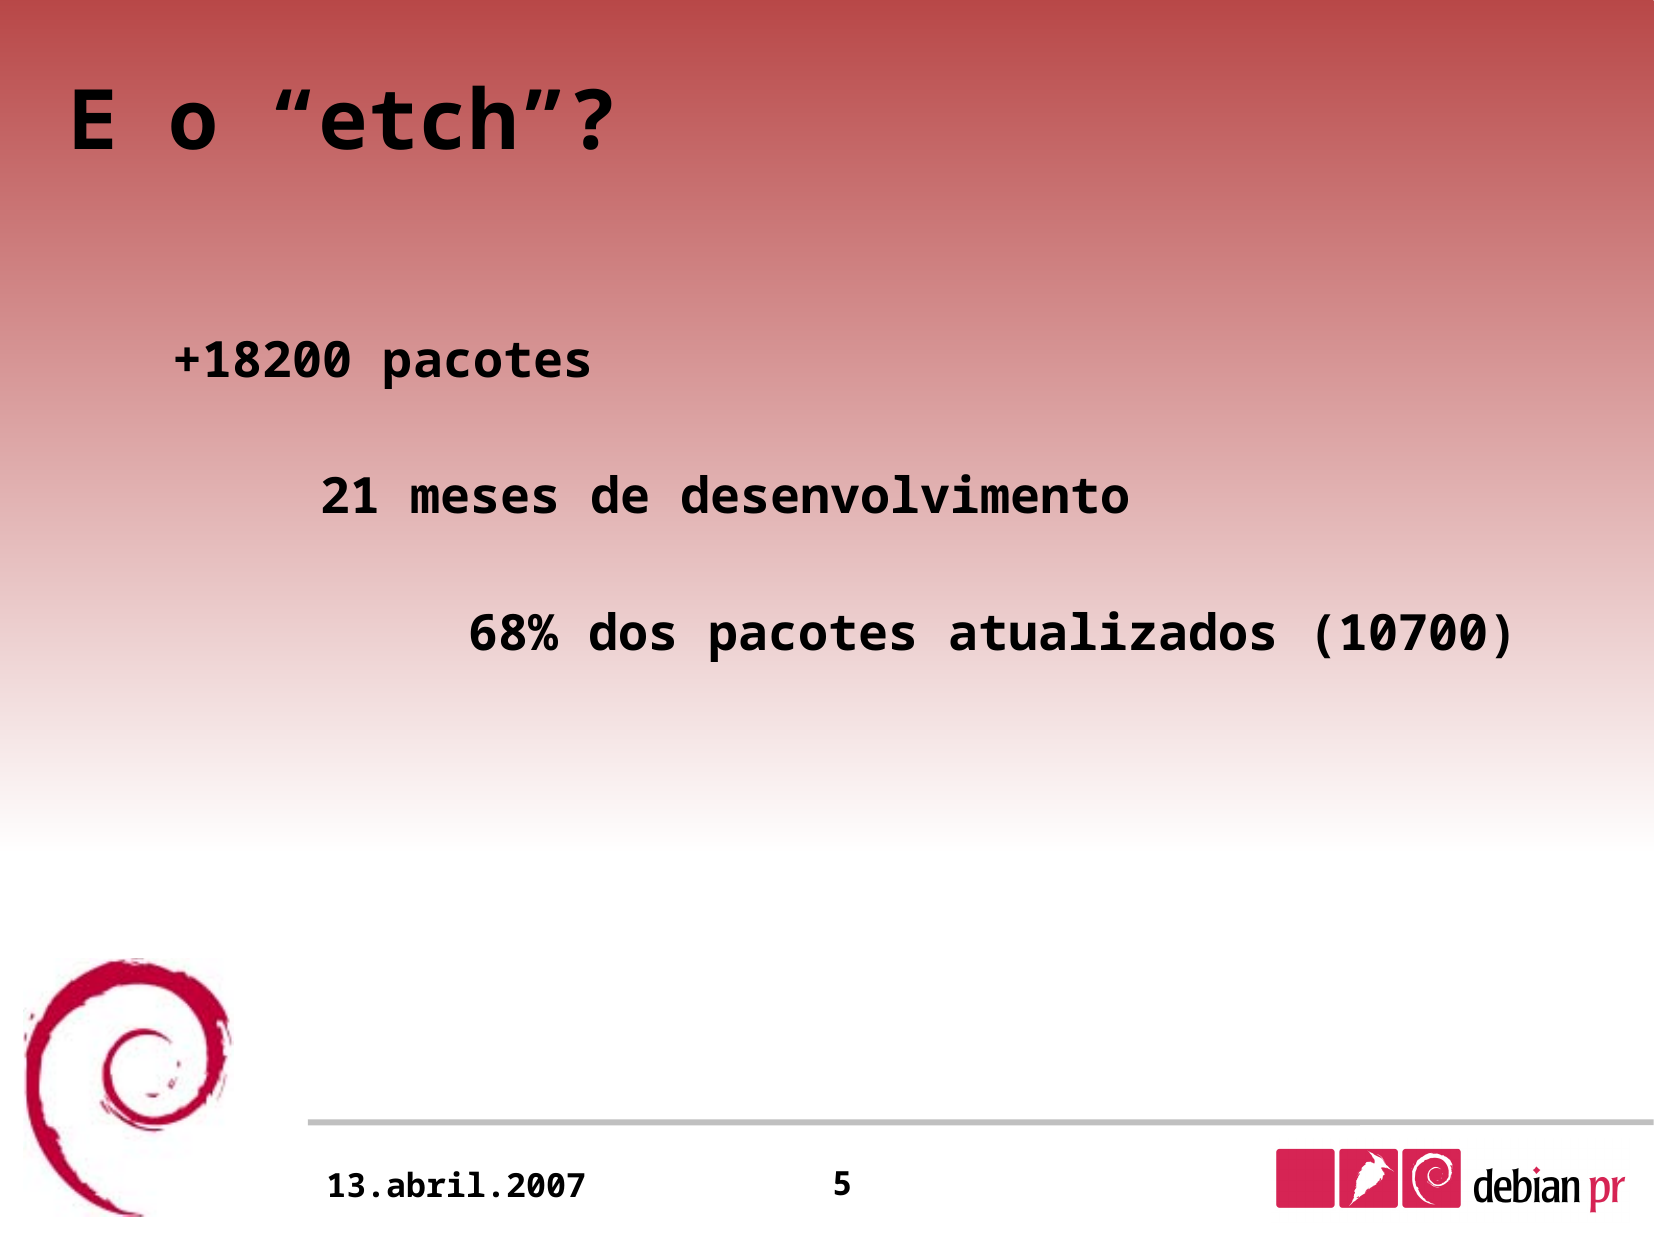

E o “etch”?
+18200 pacotes
		21 meses de desenvolvimento
				68% dos pacotes atualizados (10700)